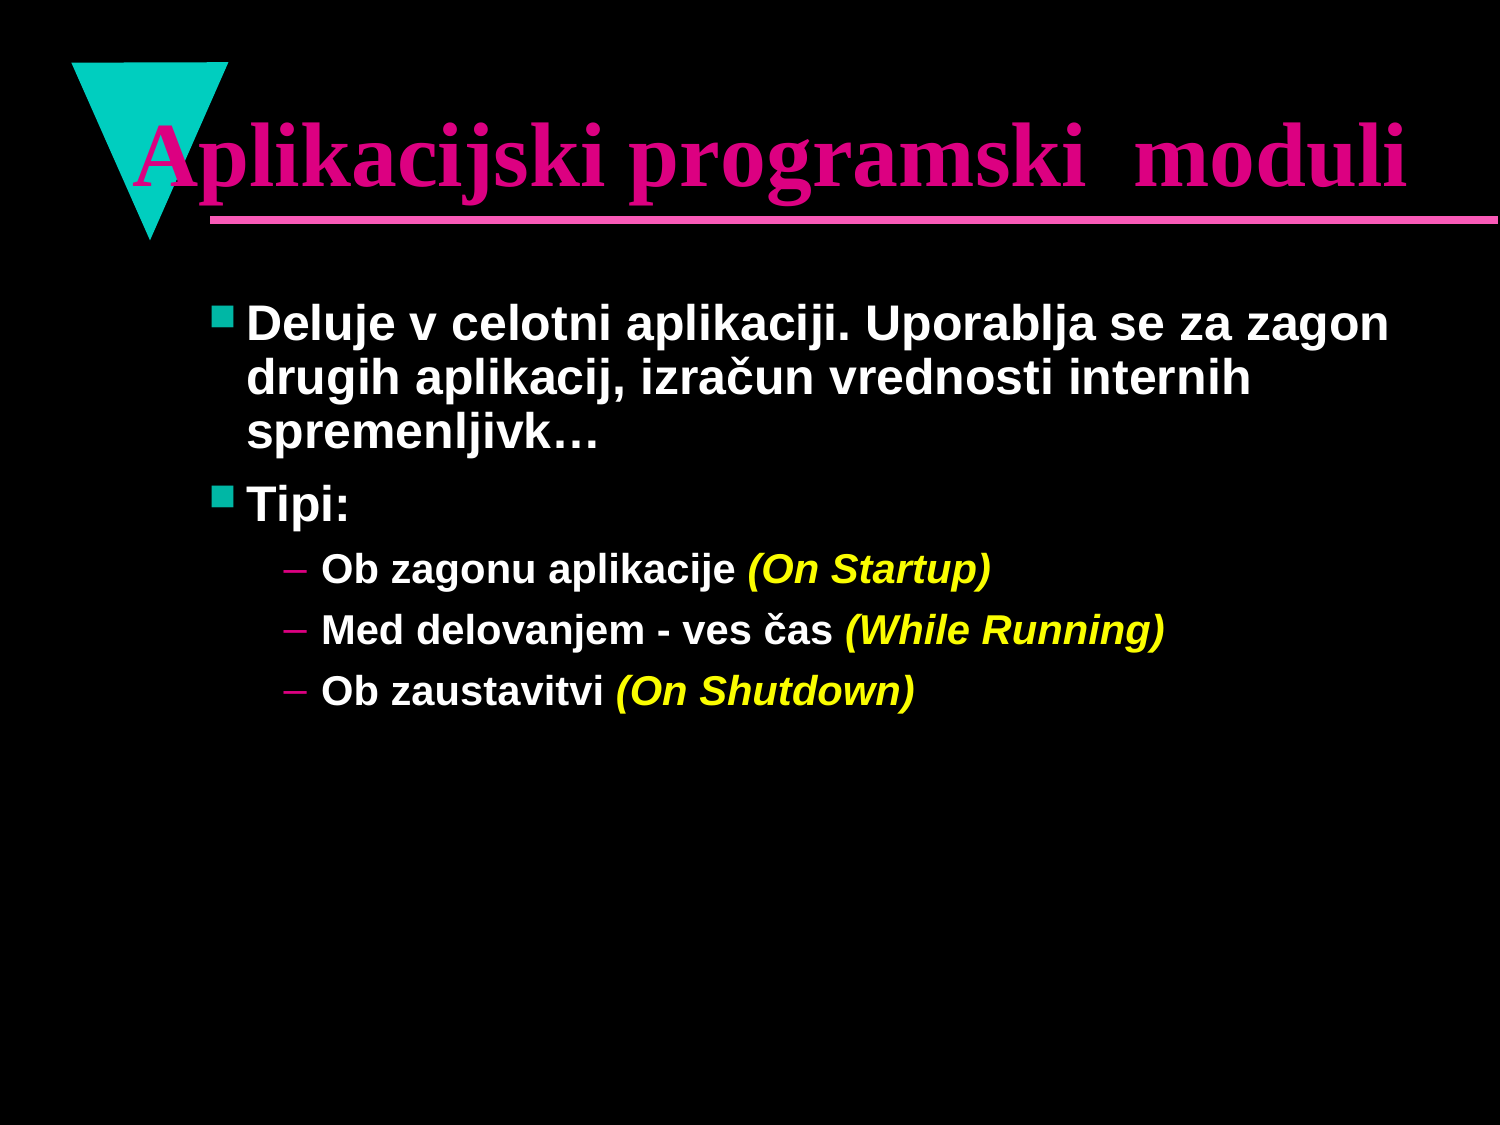

# Aplikacijski programski moduli
Deluje v celotni aplikaciji. Uporablja se za zagon drugih aplikacij, izračun vrednosti internih spremenljivk…
Tipi:
Ob zagonu aplikacije (On Startup)
Med delovanjem - ves čas (While Running)
Ob zaustavitvi (On Shutdown)
RVP2
Kreiranje programskih modulov
4